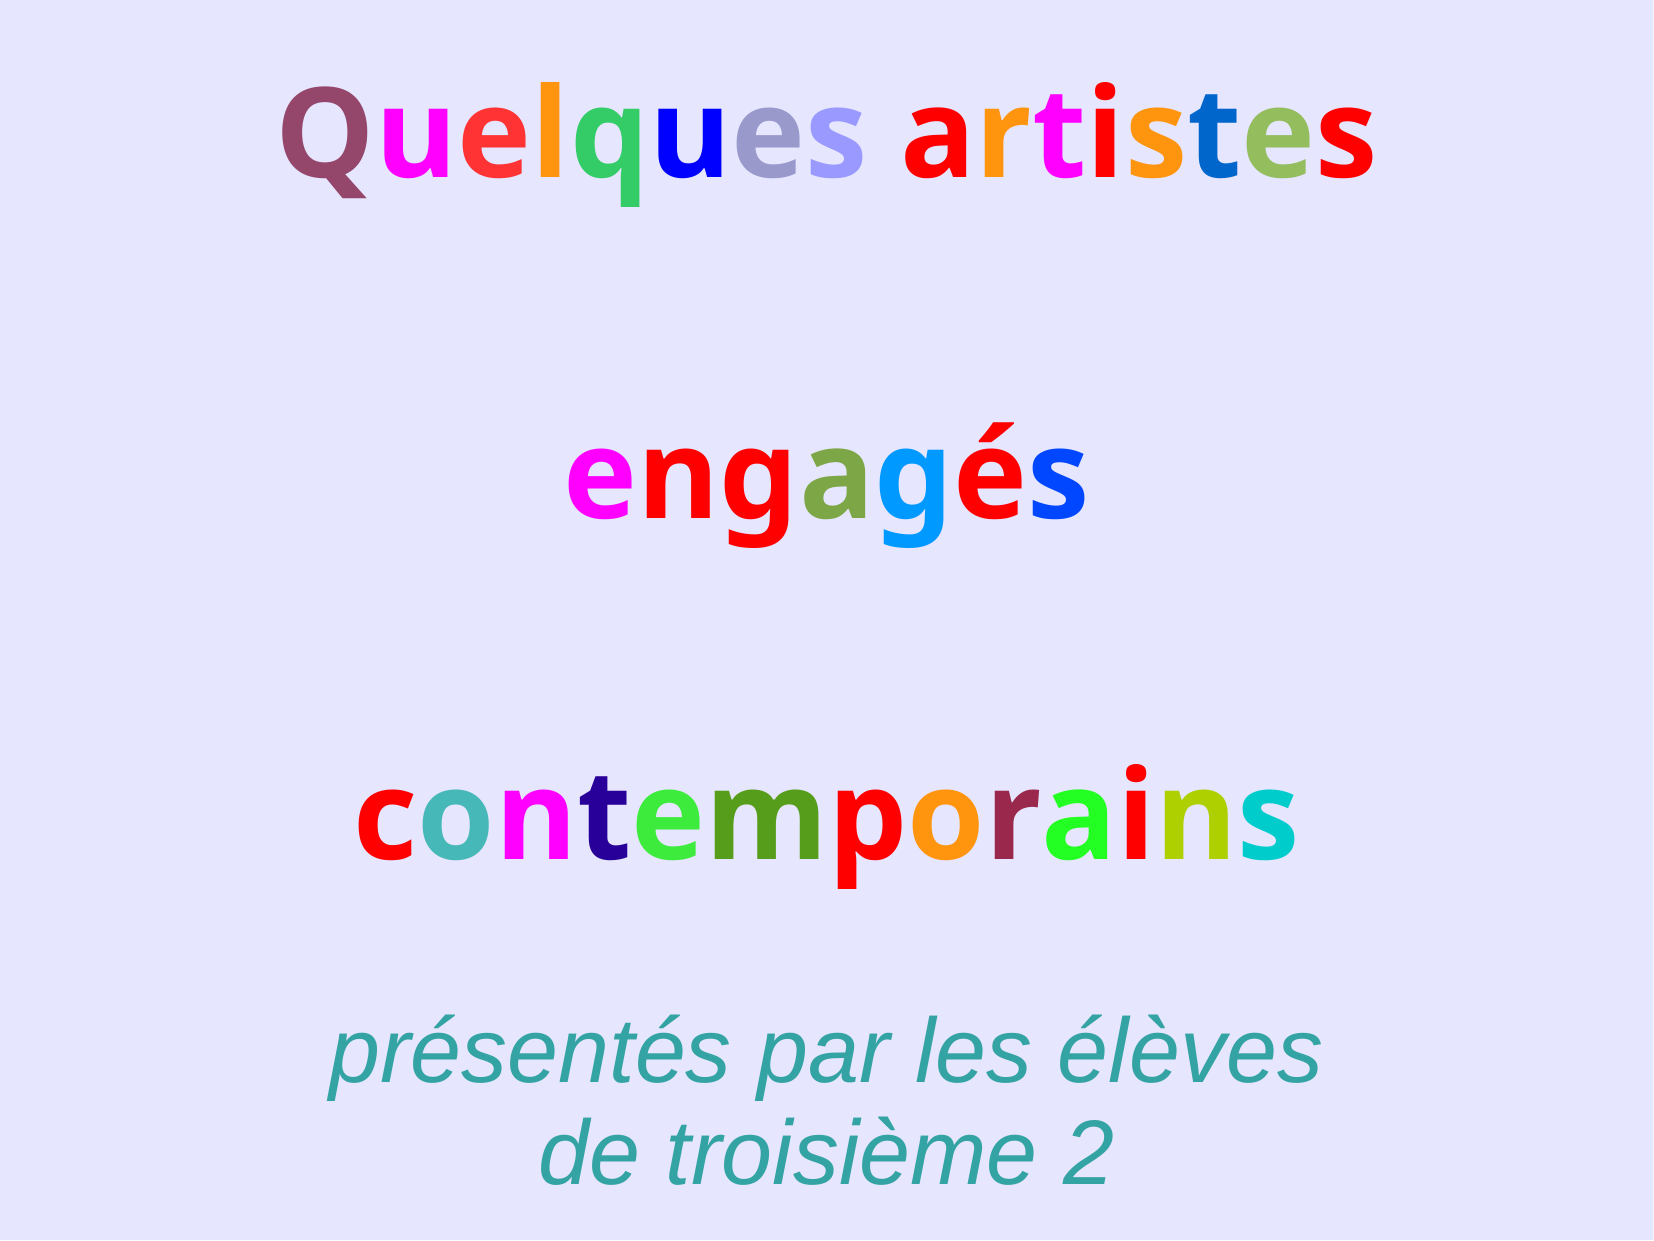

# Quelques artistes engagés contemporains présentés par les élèves de troisième 2